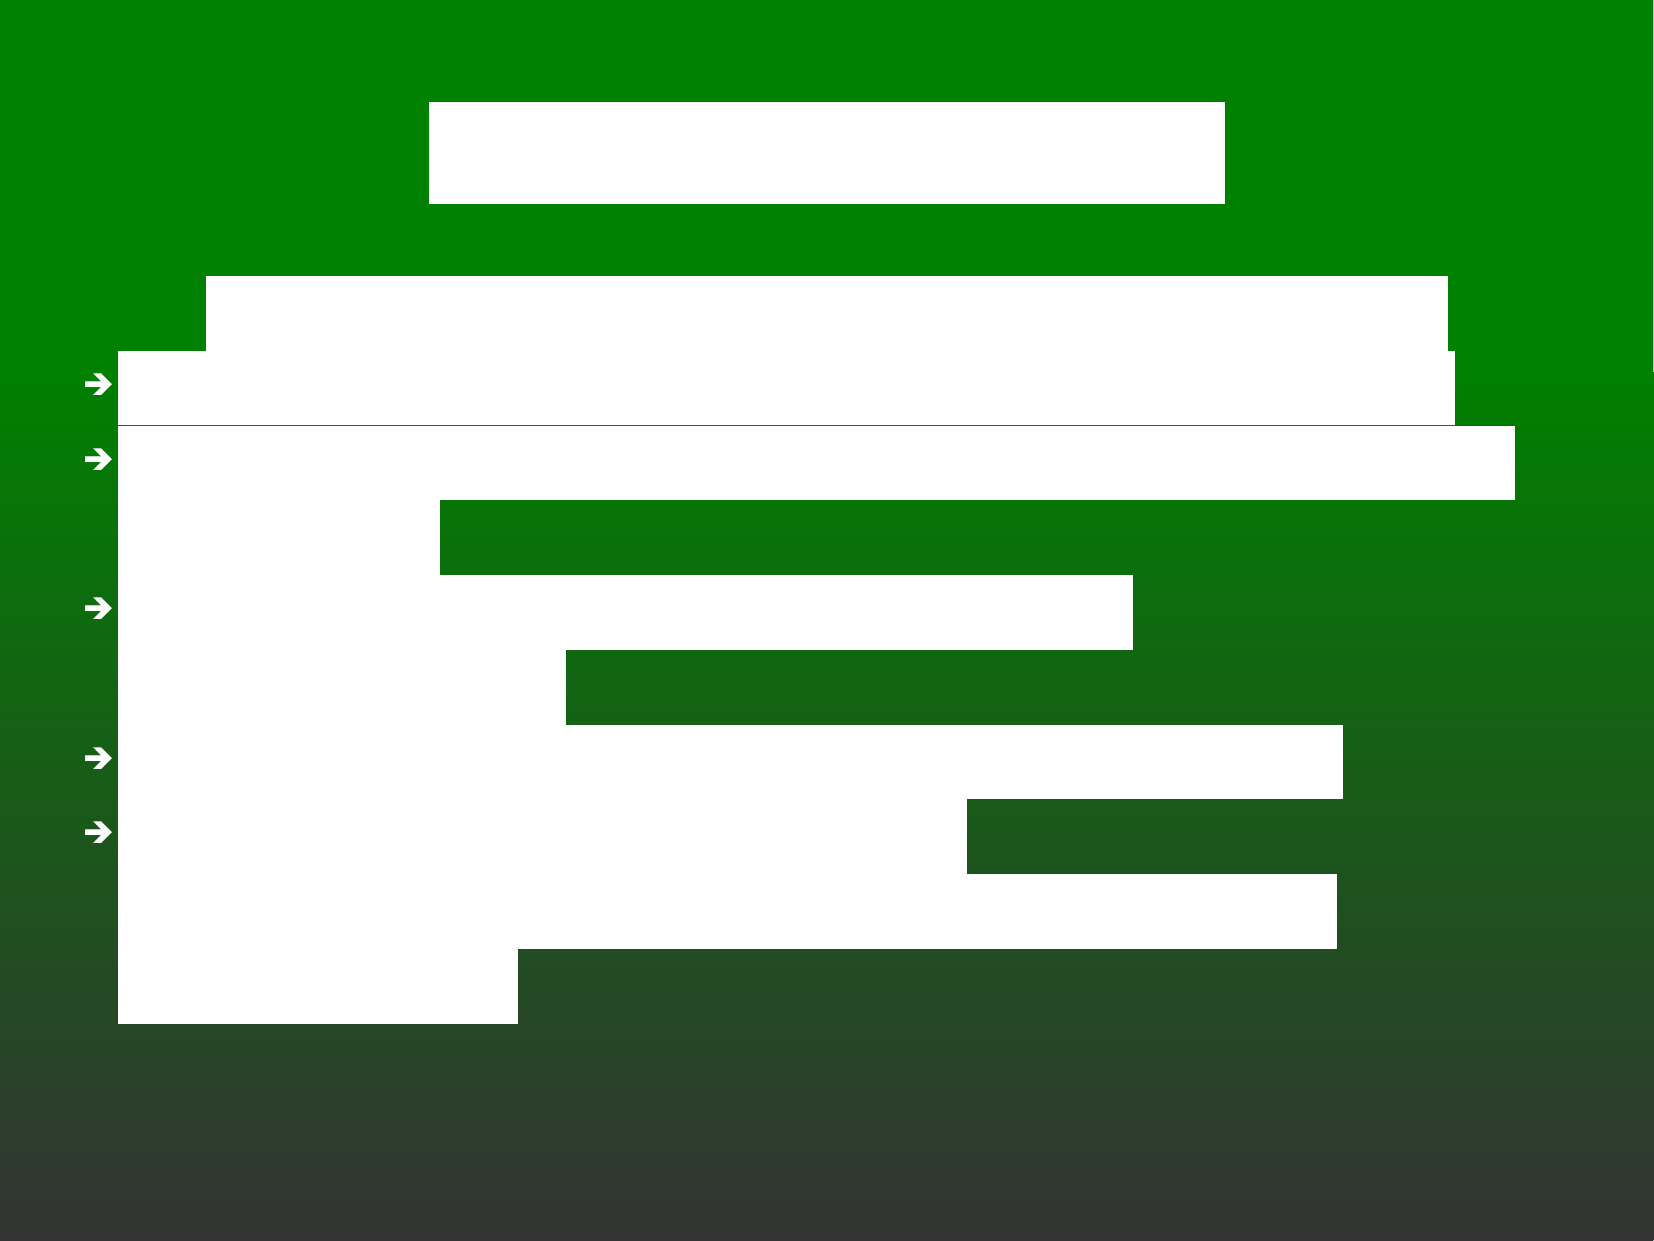

# Informacje wstępne
Najważniejsze instytucje standaryzacyjne:
ANSI (American National Standards Institute)
IEEE (The Institute of Electrical and Electronics Engineers)
ISO (International Organization for Standarization)
IETF (Internet Engineering of Task Force)
EIA/TIA (Electronics Industry Association/Telecommunications Industry Association)